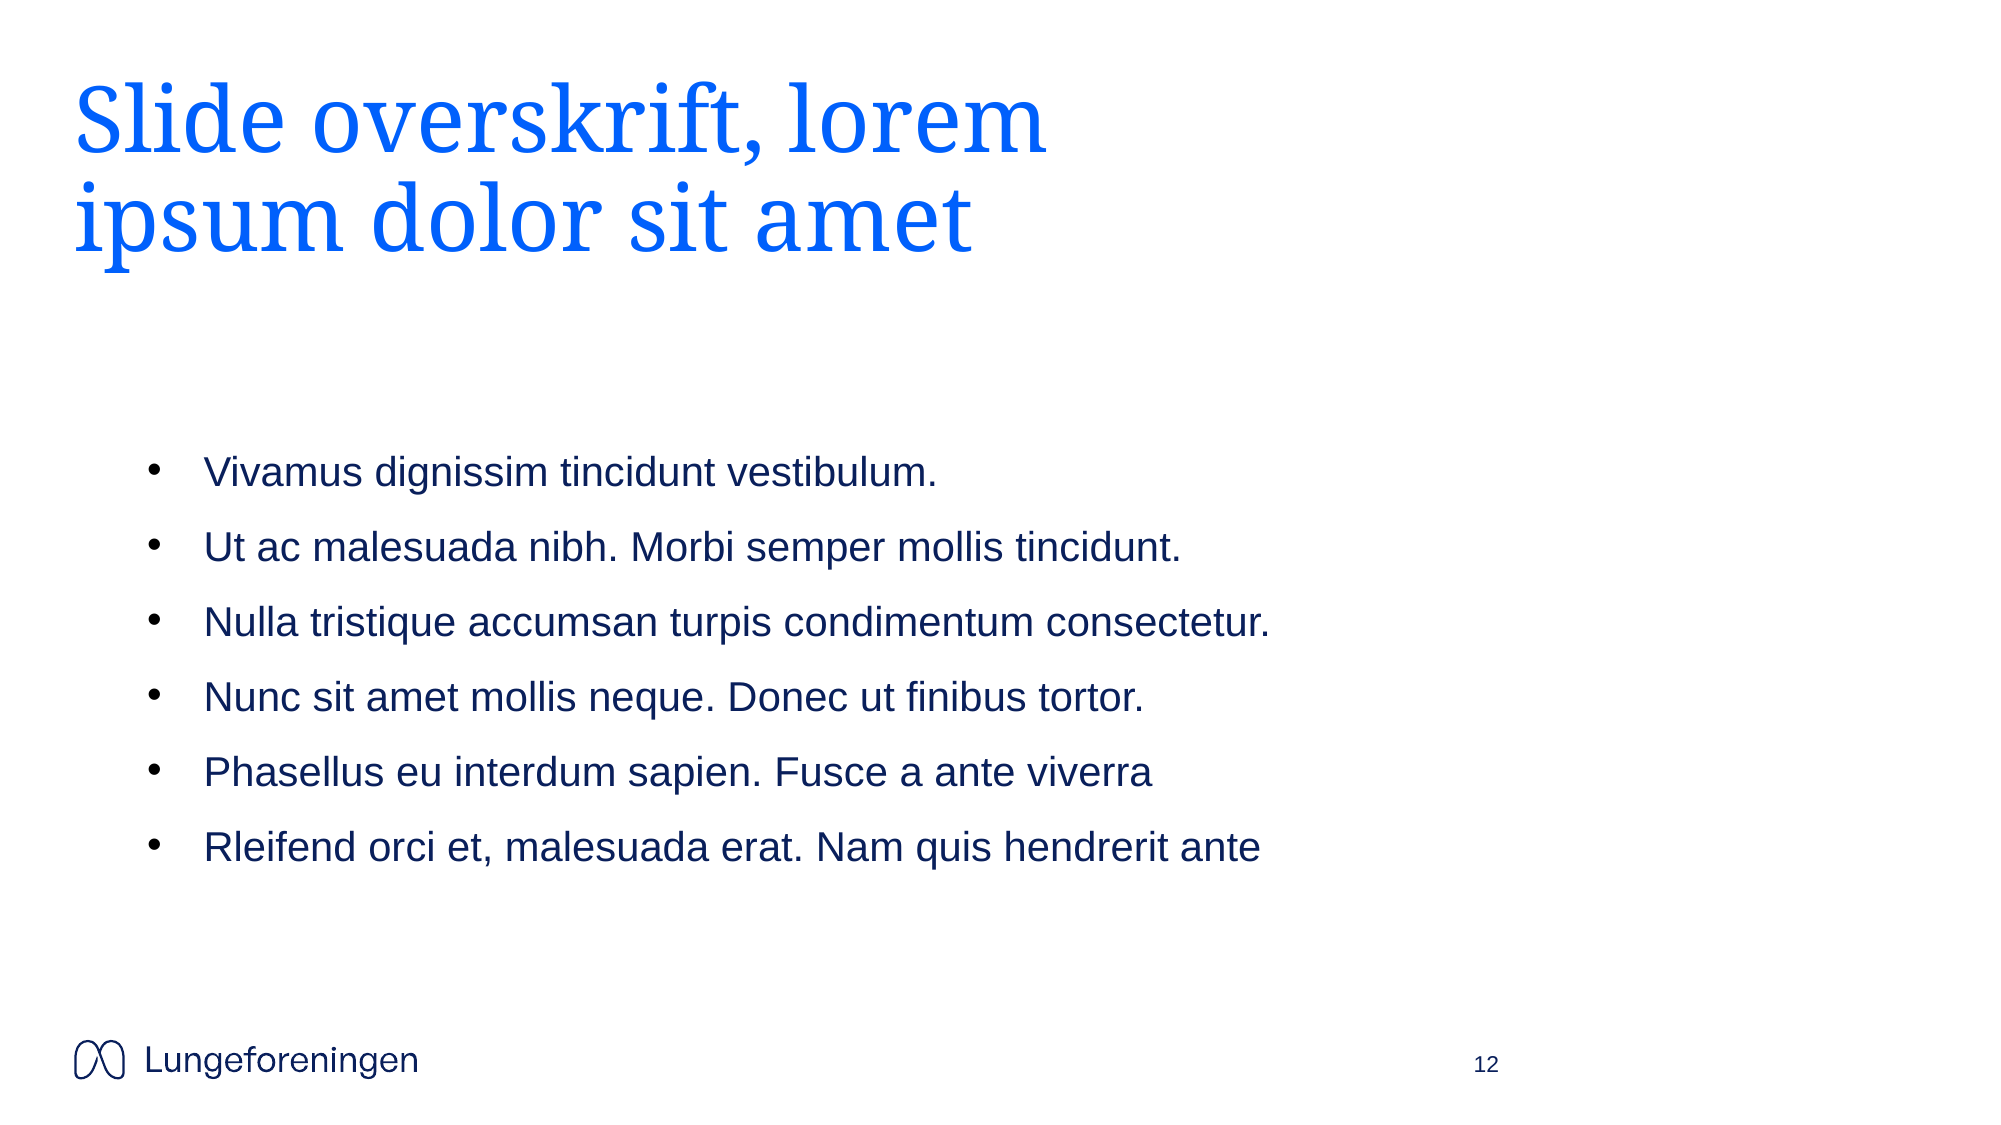

# Slide overskrift, lorem ipsum dolor sit amet
Vivamus dignissim tincidunt vestibulum.
Ut ac malesuada nibh. Morbi semper mollis tincidunt.
Nulla tristique accumsan turpis condimentum consectetur.
Nunc sit amet mollis neque. Donec ut finibus tortor.
Phasellus eu interdum sapien. Fusce a ante viverra
Rleifend orci et, malesuada erat. Nam quis hendrerit ante